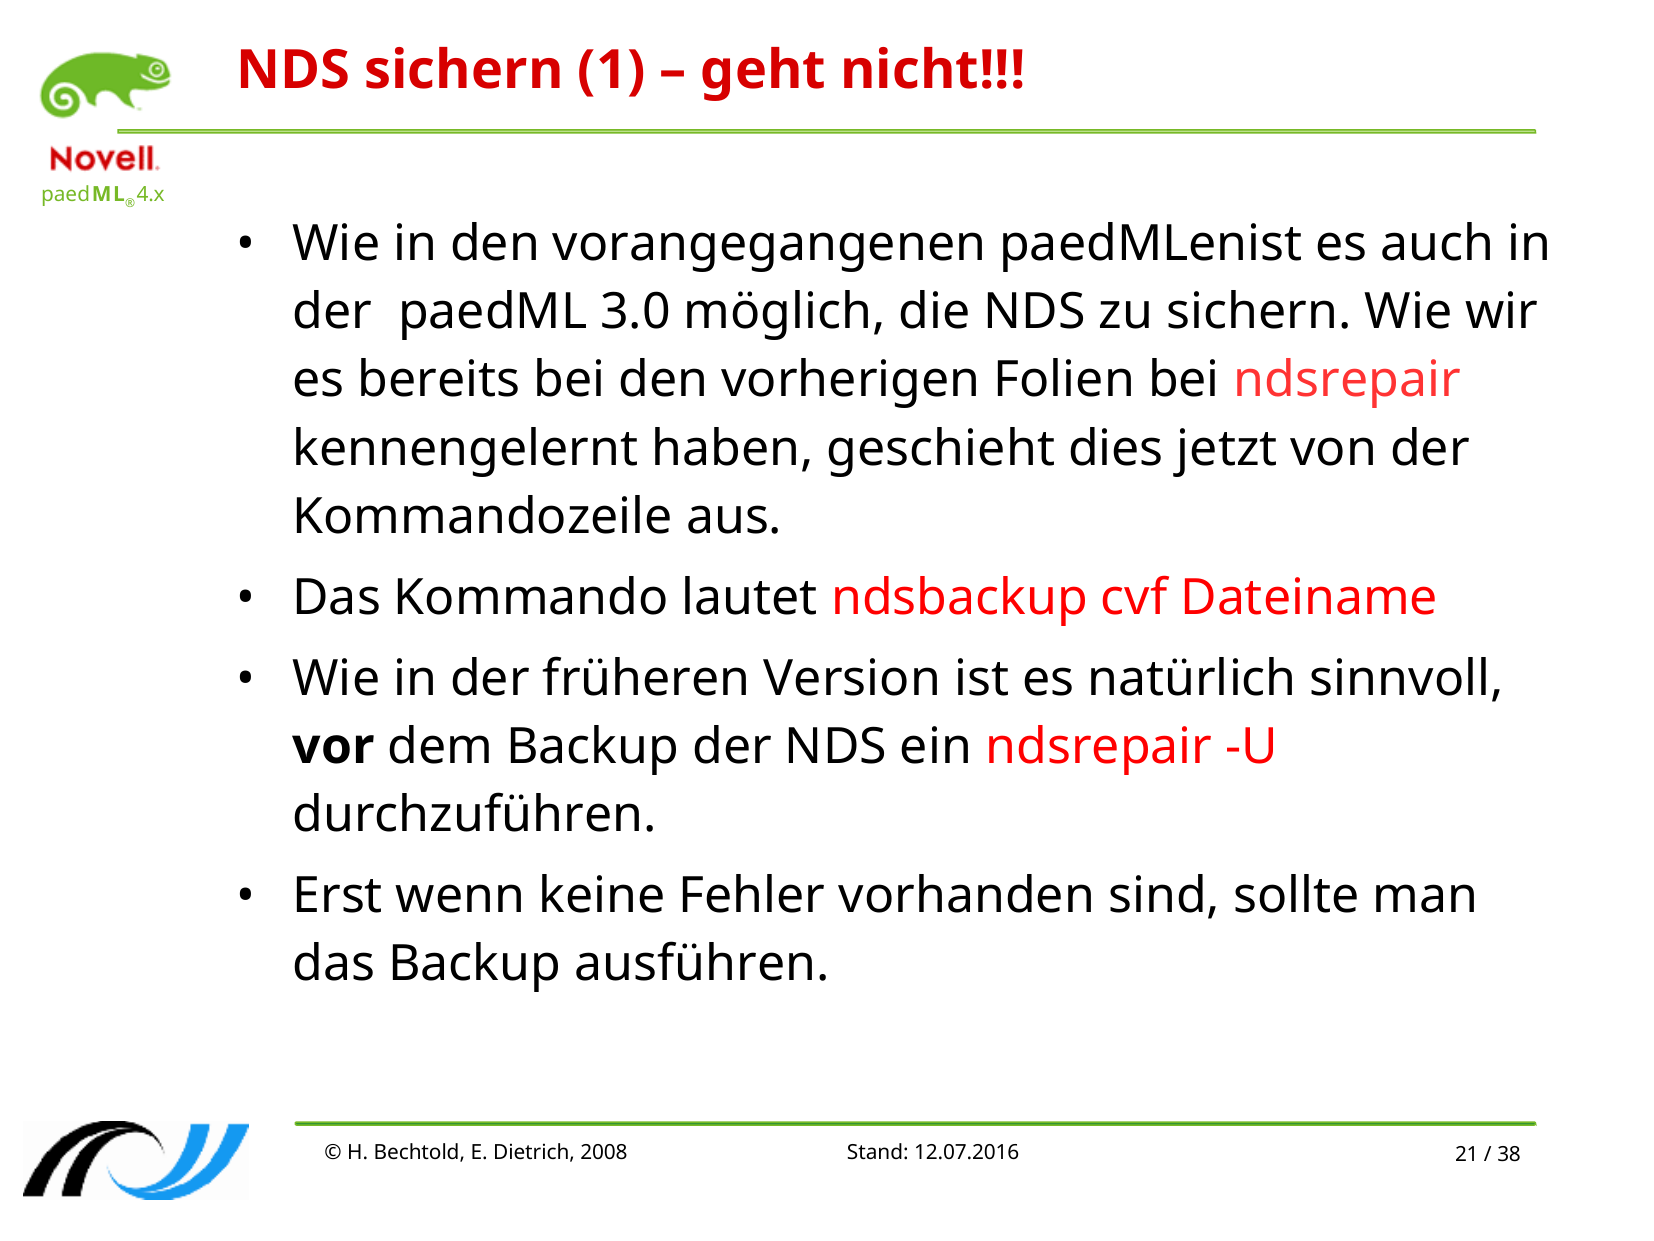

# NDS sichern (1) – geht nicht!!!
Wie in den vorangegangenen paedMLenist es auch in der paedML 3.0 möglich, die NDS zu sichern. Wie wir es bereits bei den vorherigen Folien bei ndsrepair kennengelernt haben, geschieht dies jetzt von der Kommandozeile aus.
Das Kommando lautet ndsbackup cvf Dateiname
Wie in der früheren Version ist es natürlich sinnvoll, vor dem Backup der NDS ein ndsrepair -U durchzuführen.
Erst wenn keine Fehler vorhanden sind, sollte man das Backup ausführen.
© H. Bechtold, E. Dietrich, 2008
12.07.2016
21